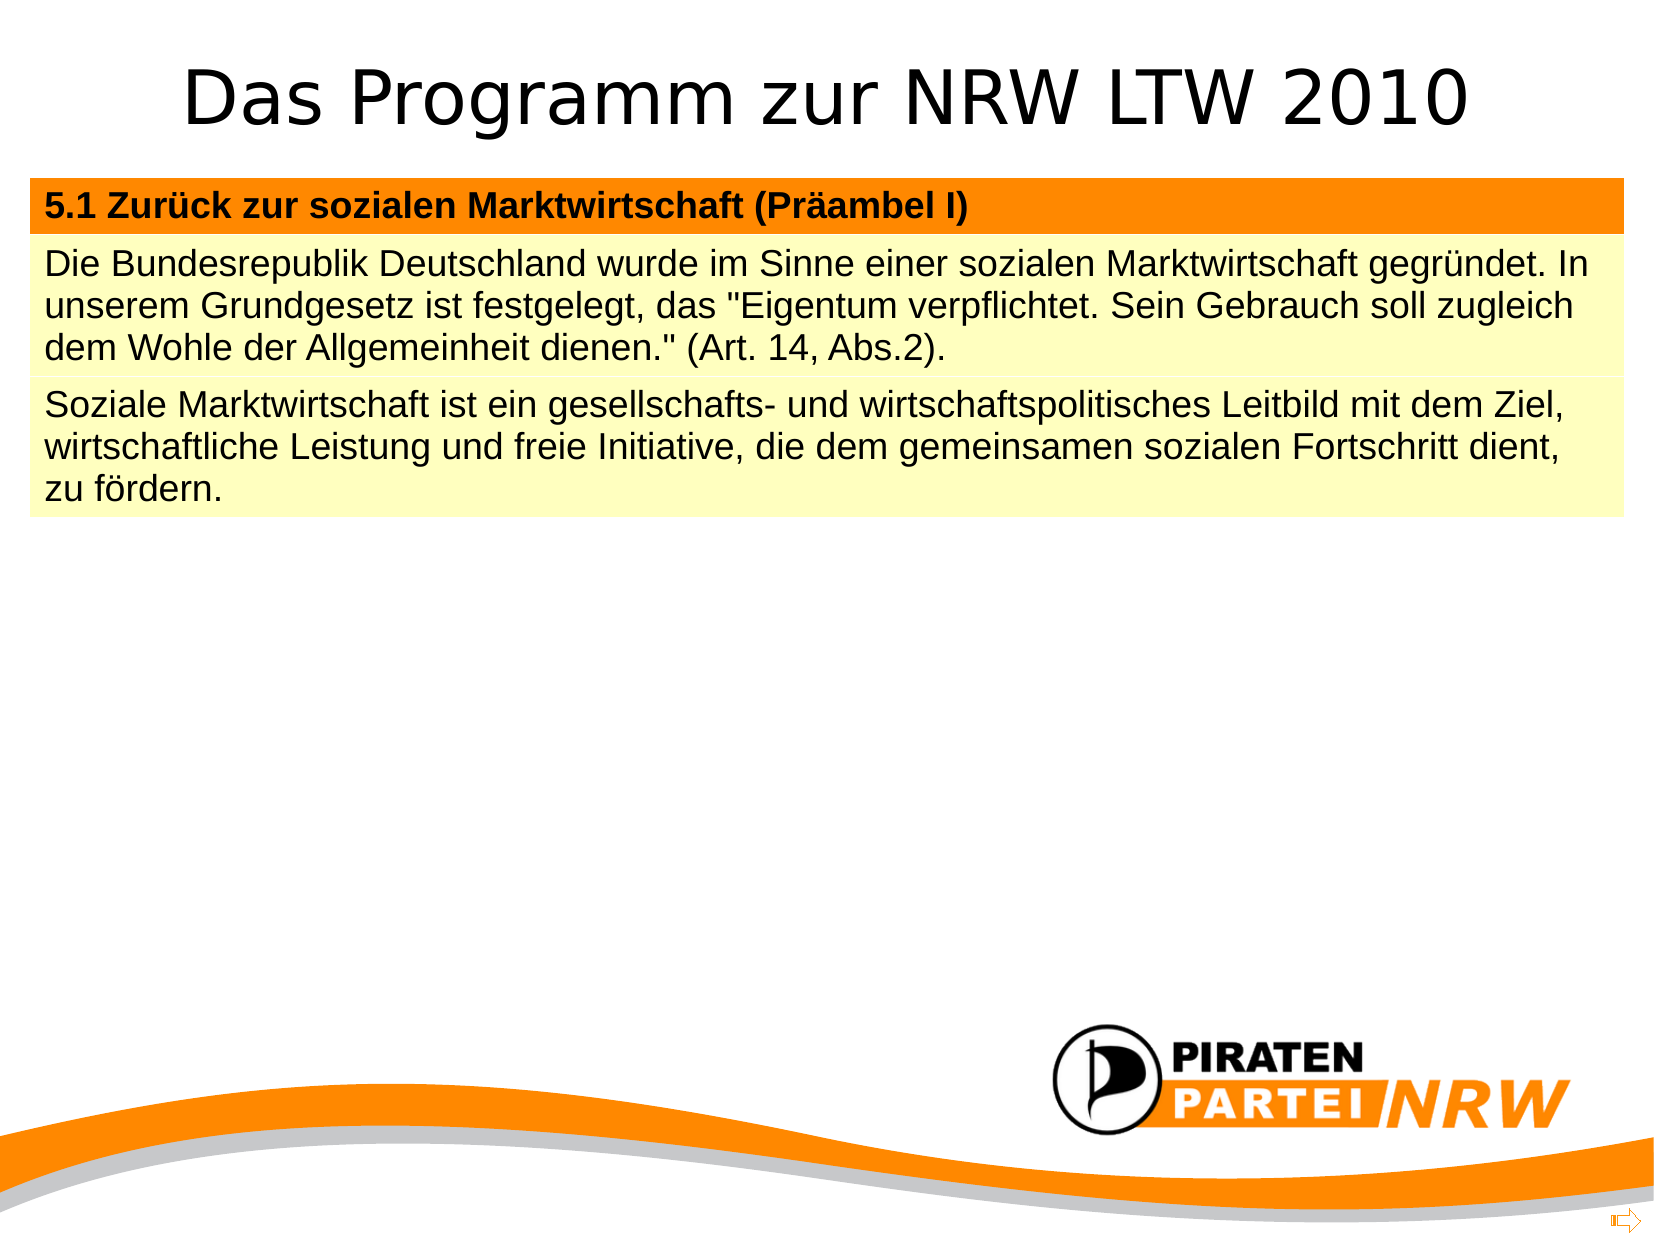

# Das Programm zur NRW LTW 2010
| 5.1 Zurück zur sozialen Marktwirtschaft (Präambel I) |
| --- |
| Die Bundesrepublik Deutschland wurde im Sinne einer sozialen Marktwirtschaft gegründet. In unserem Grundgesetz ist festgelegt, das "Eigentum verpflichtet. Sein Gebrauch soll zugleich dem Wohle der Allgemeinheit dienen." (Art. 14, Abs.2). |
| Soziale Marktwirtschaft ist ein gesellschafts- und wirtschaftspolitisches Leitbild mit dem Ziel, wirtschaftliche Leistung und freie Initiative, die dem gemeinsamen sozialen Fortschritt dient, zu fördern. |